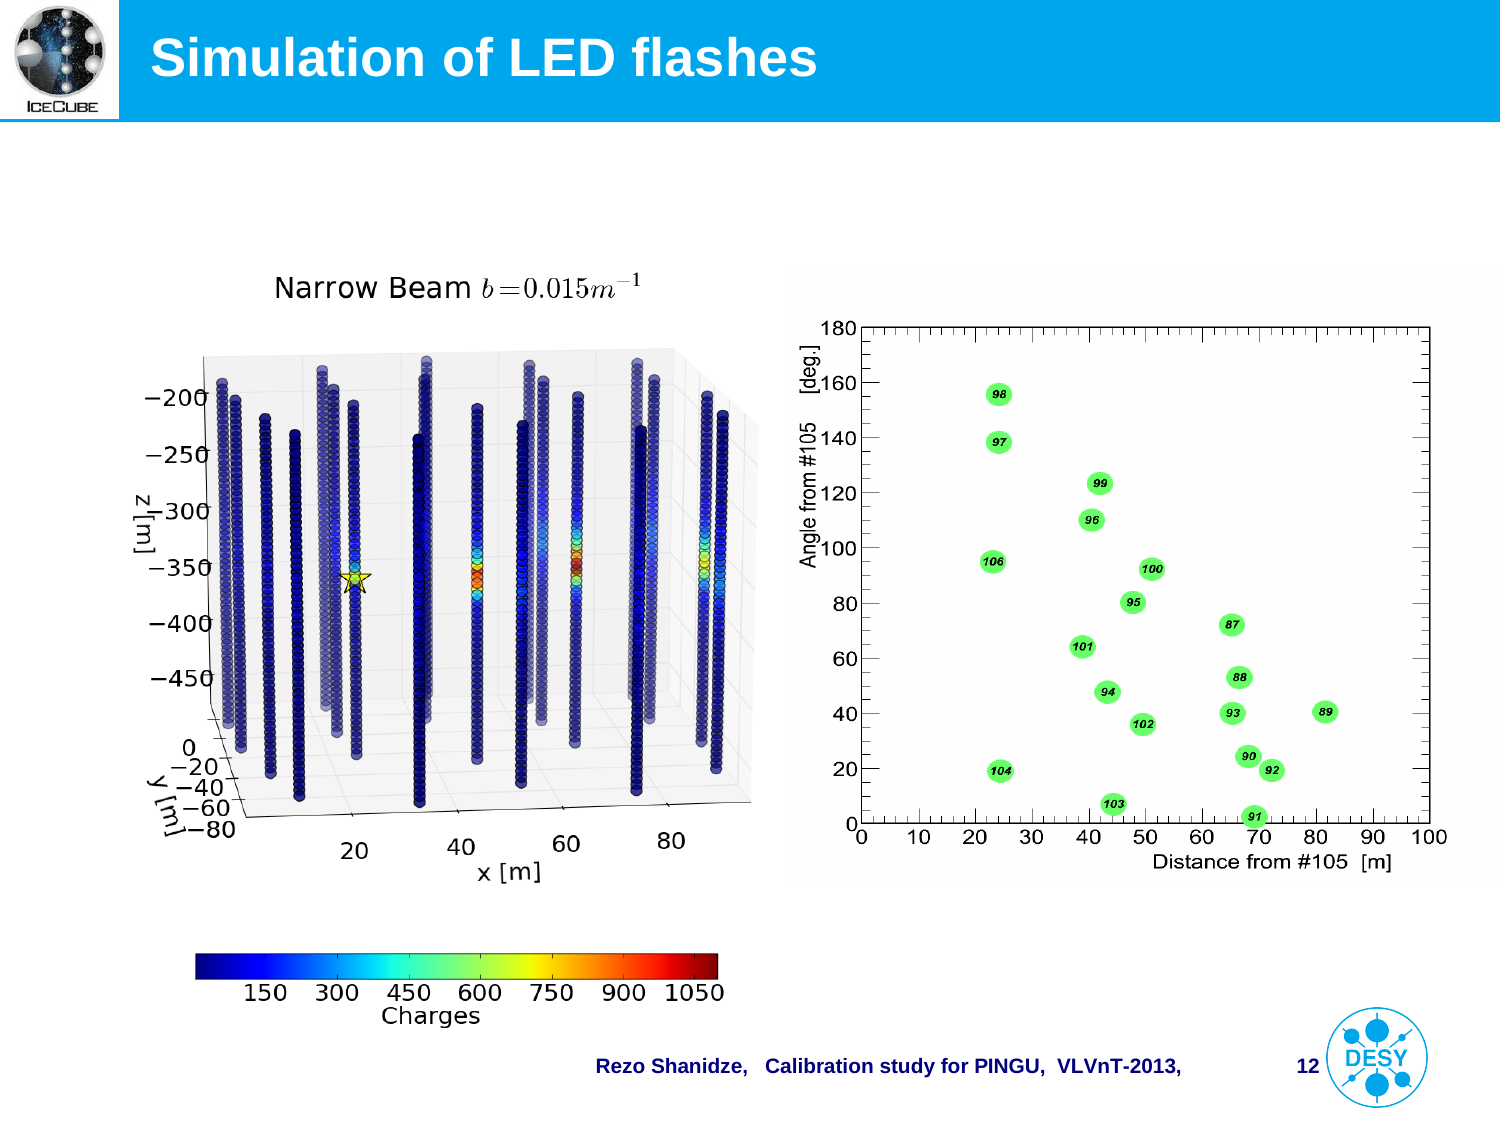

# Simulation of LED flashes
Rezo Shanidze, Calibration study for PINGU, VLVnT-2013, 12